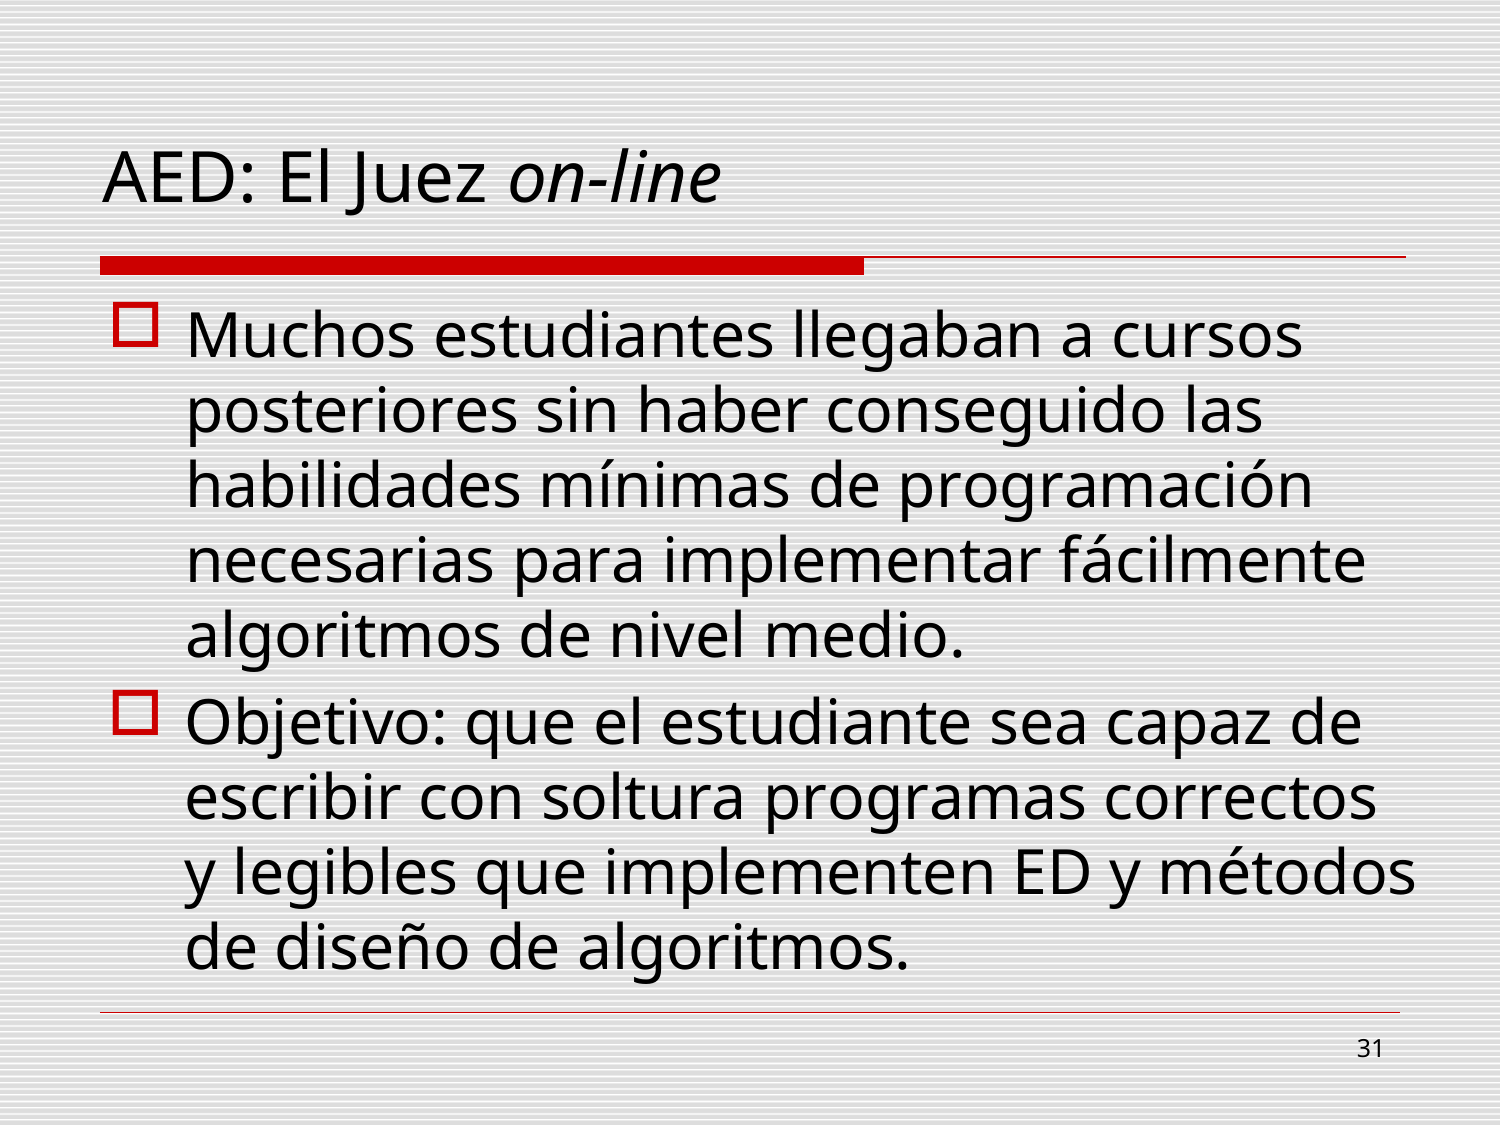

# AED: El Juez on-line
Muchos estudiantes llegaban a cursos posteriores sin haber conseguido las habilidades mínimas de programación necesarias para implementar fácilmente algoritmos de nivel medio.
Objetivo: que el estudiante sea capaz de escribir con soltura programas correctos y legibles que implementen ED y métodos de diseño de algoritmos.